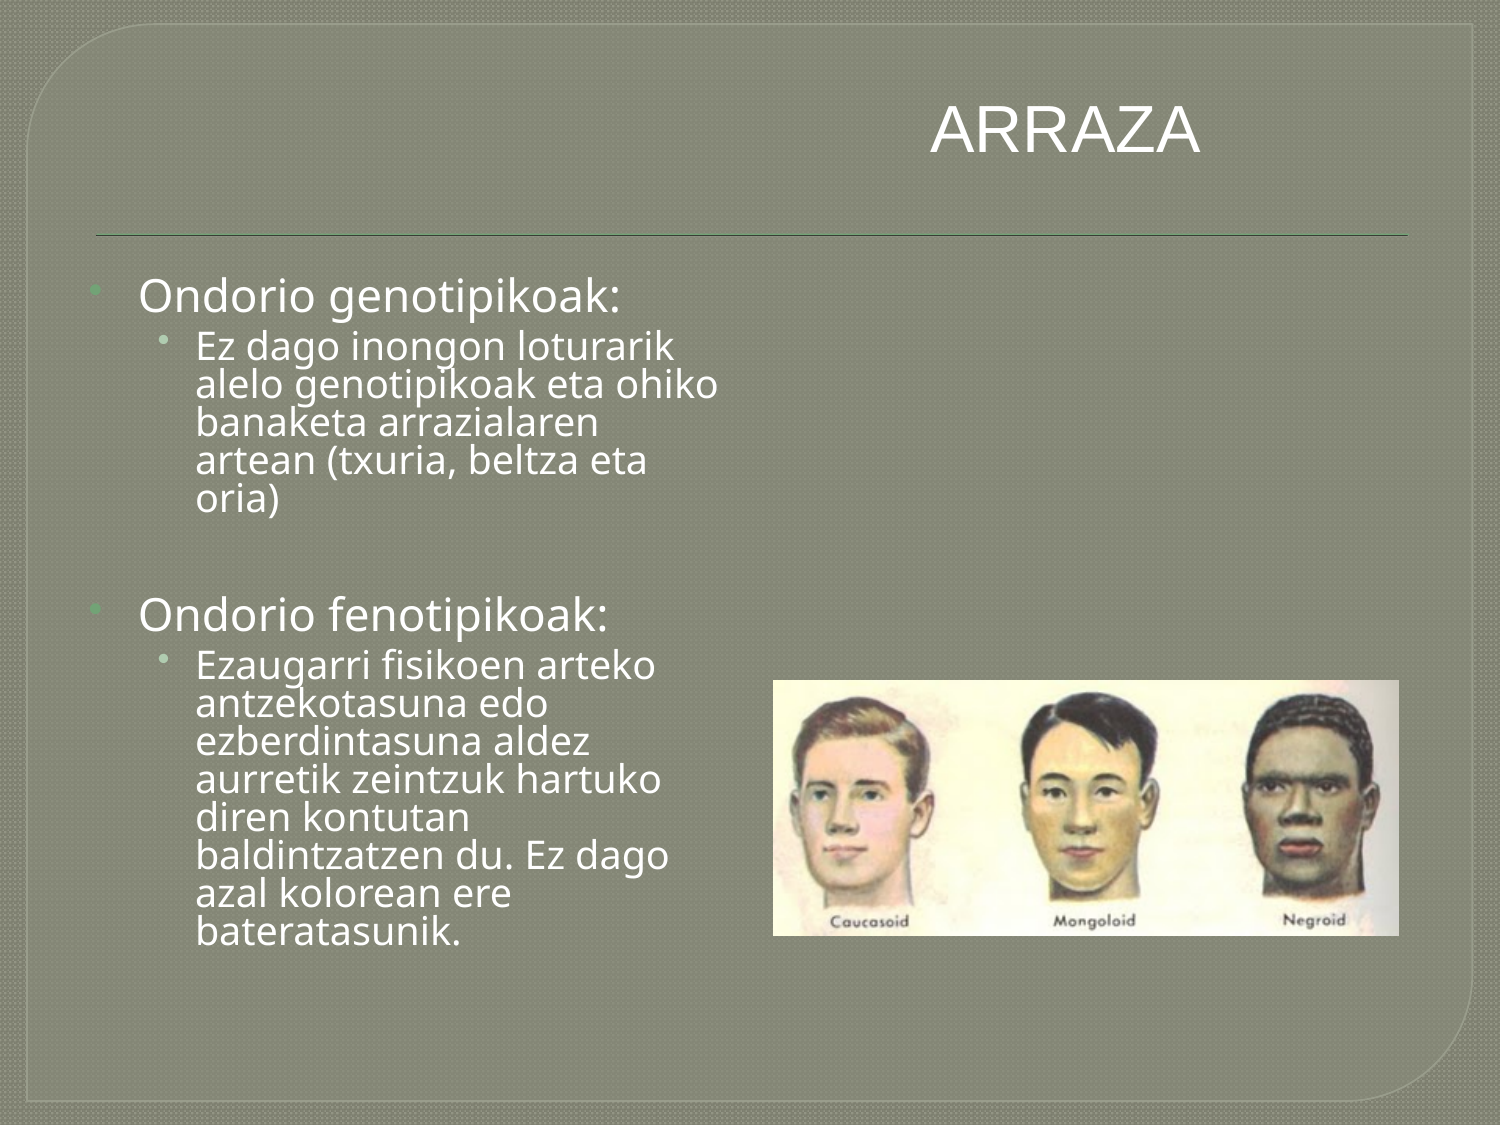

ARRAZA
# Ondorio genotipikoak:
Ez dago inongon loturarik alelo genotipikoak eta ohiko banaketa arrazialaren artean (txuria, beltza eta oria)
Ondorio fenotipikoak:
Ezaugarri fisikoen arteko antzekotasuna edo ezberdintasuna aldez aurretik zeintzuk hartuko diren kontutan baldintzatzen du. Ez dago azal kolorean ere bateratasunik.